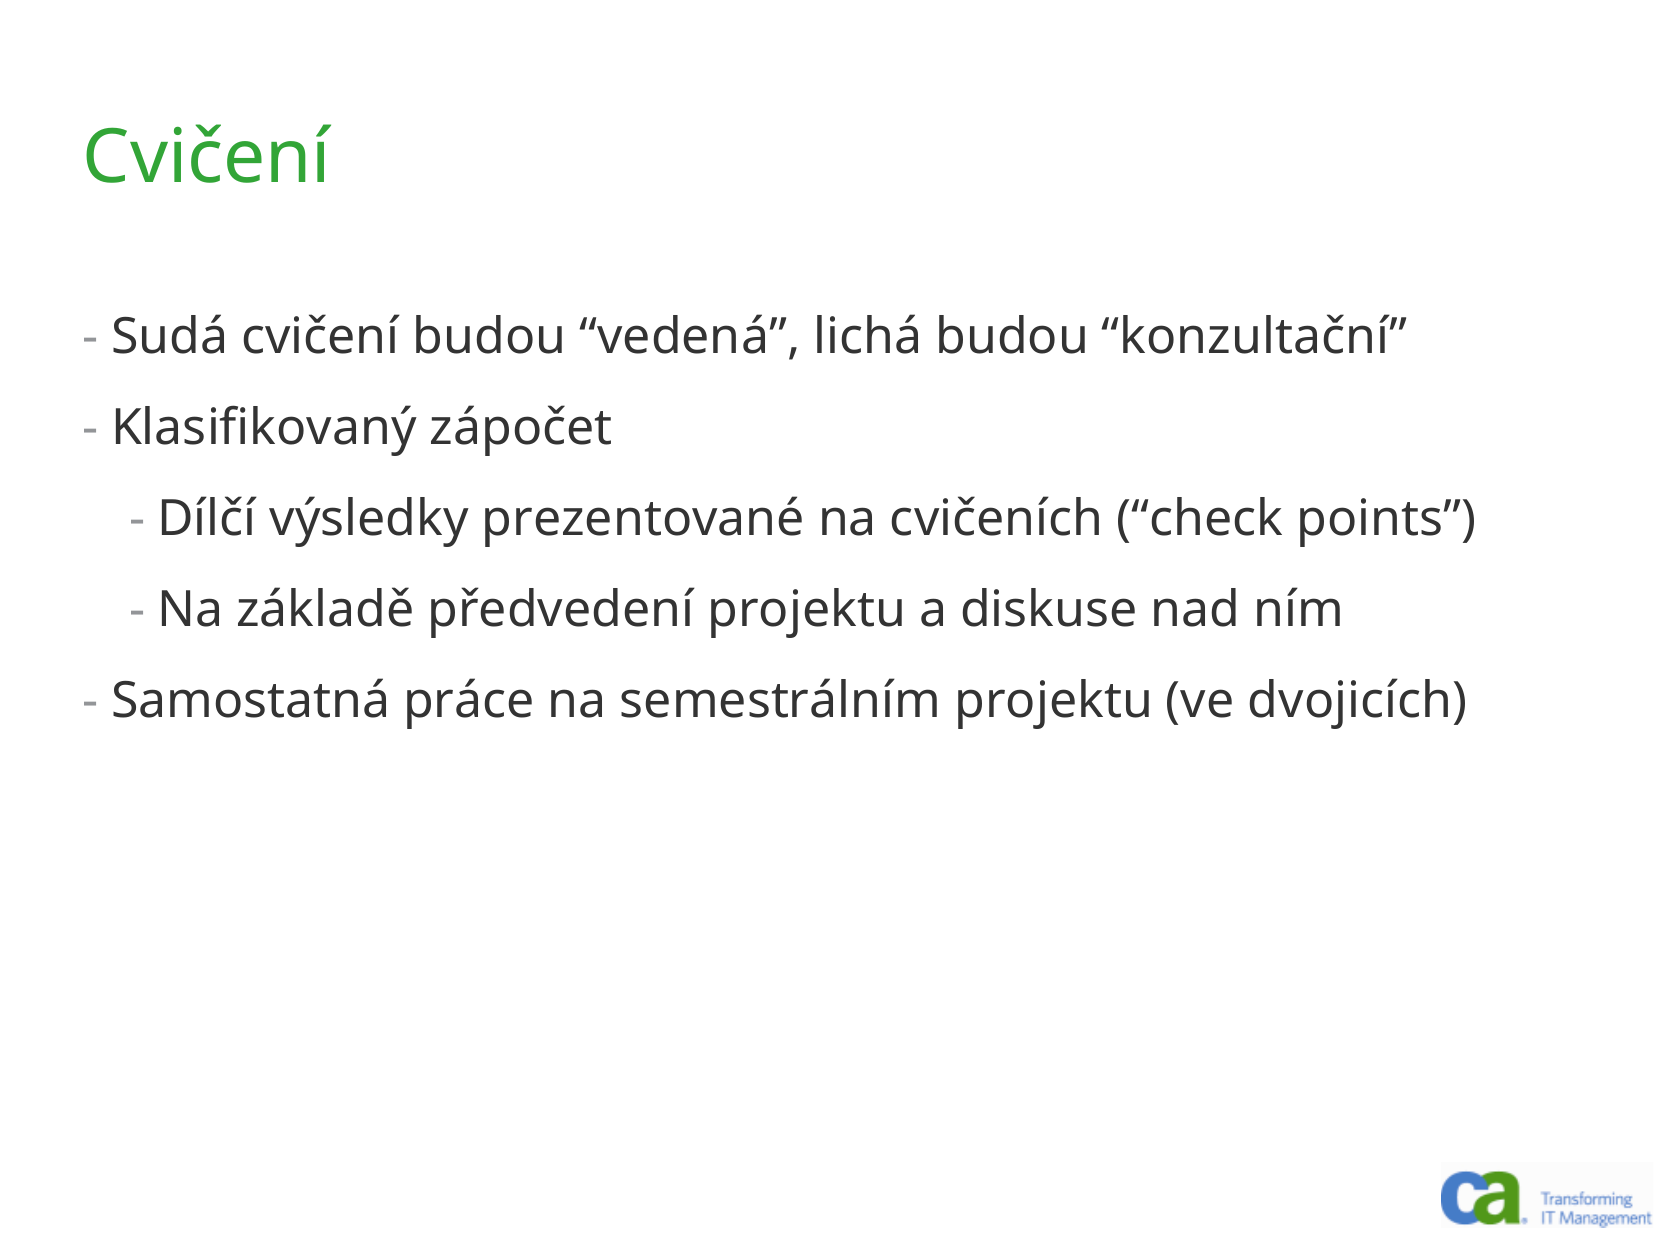

# Cvičení
Sudá cvičení budou “vedená”, lichá budou “konzultační”
Klasifikovaný zápočet
Dílčí výsledky prezentované na cvičeních (“check points”)
Na základě předvedení projektu a diskuse nad ním
Samostatná práce na semestrálním projektu (ve dvojicích)